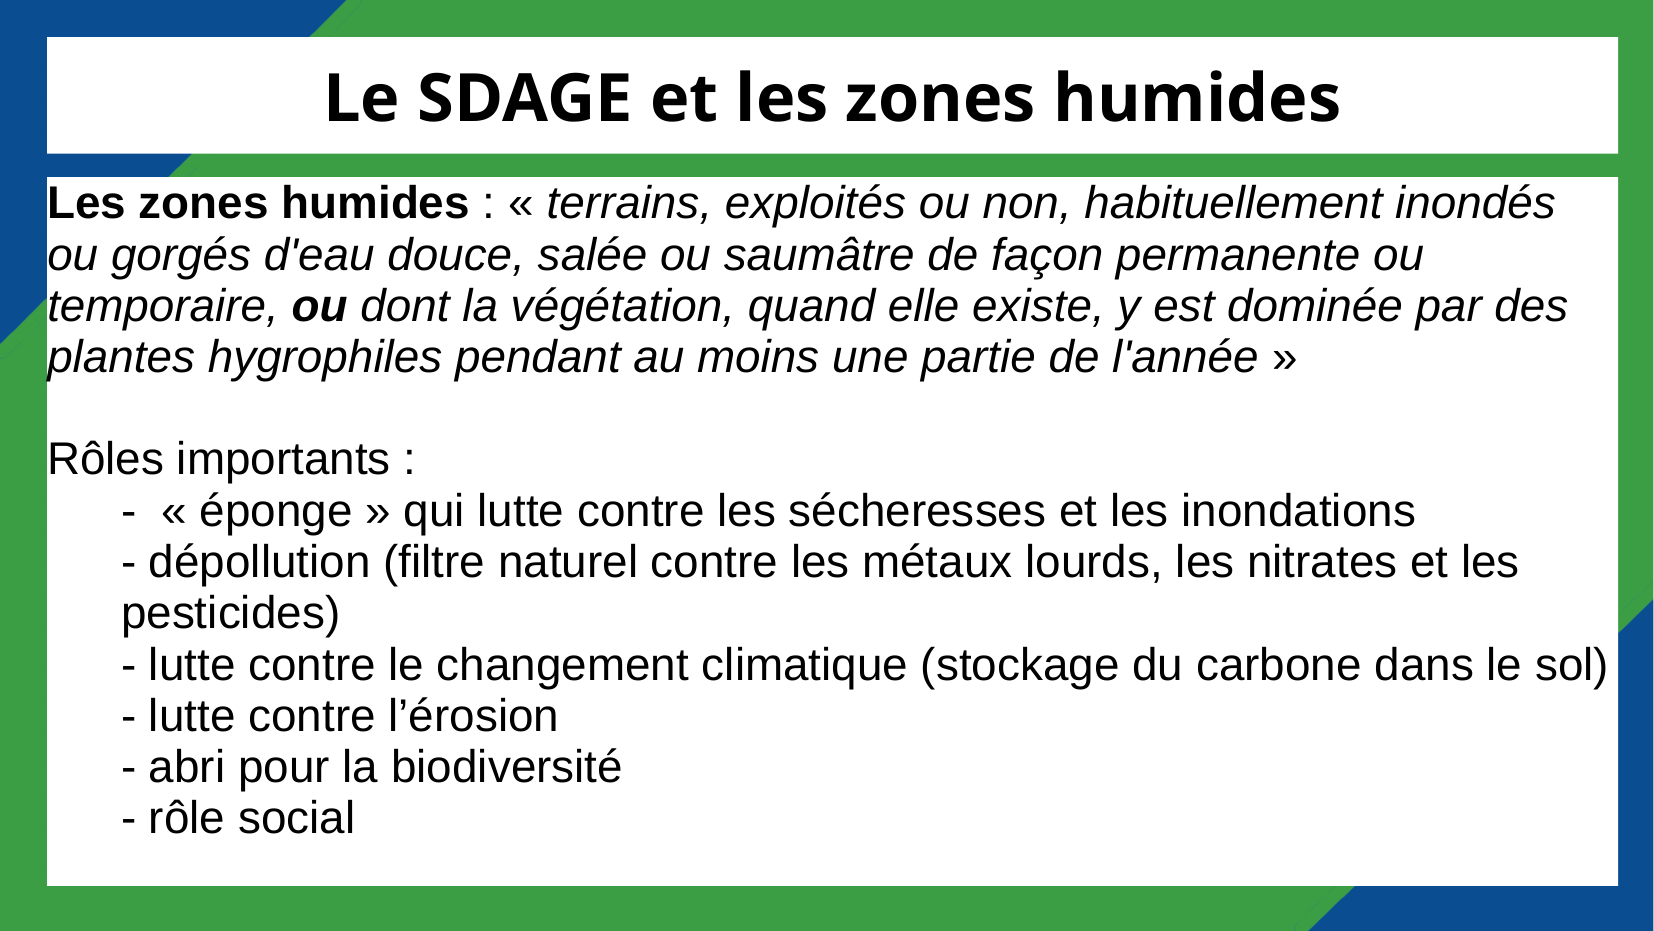

# Le SDAGE et les zones humides
Les zones humides : « terrains, exploités ou non, habituellement inondés ou gorgés d'eau douce, salée ou saumâtre de façon permanente ou temporaire, ou dont la végétation, quand elle existe, y est dominée par des plantes hygrophiles pendant au moins une partie de l'année »
Rôles importants :
	-  « éponge » qui lutte contre les sécheresses et les inondations
	- dépollution (filtre naturel contre les métaux lourds, les nitrates et les 		pesticides)
	- lutte contre le changement climatique (stockage du carbone dans le sol)
	- lutte contre l’érosion
	- abri pour la biodiversité
	- rôle social